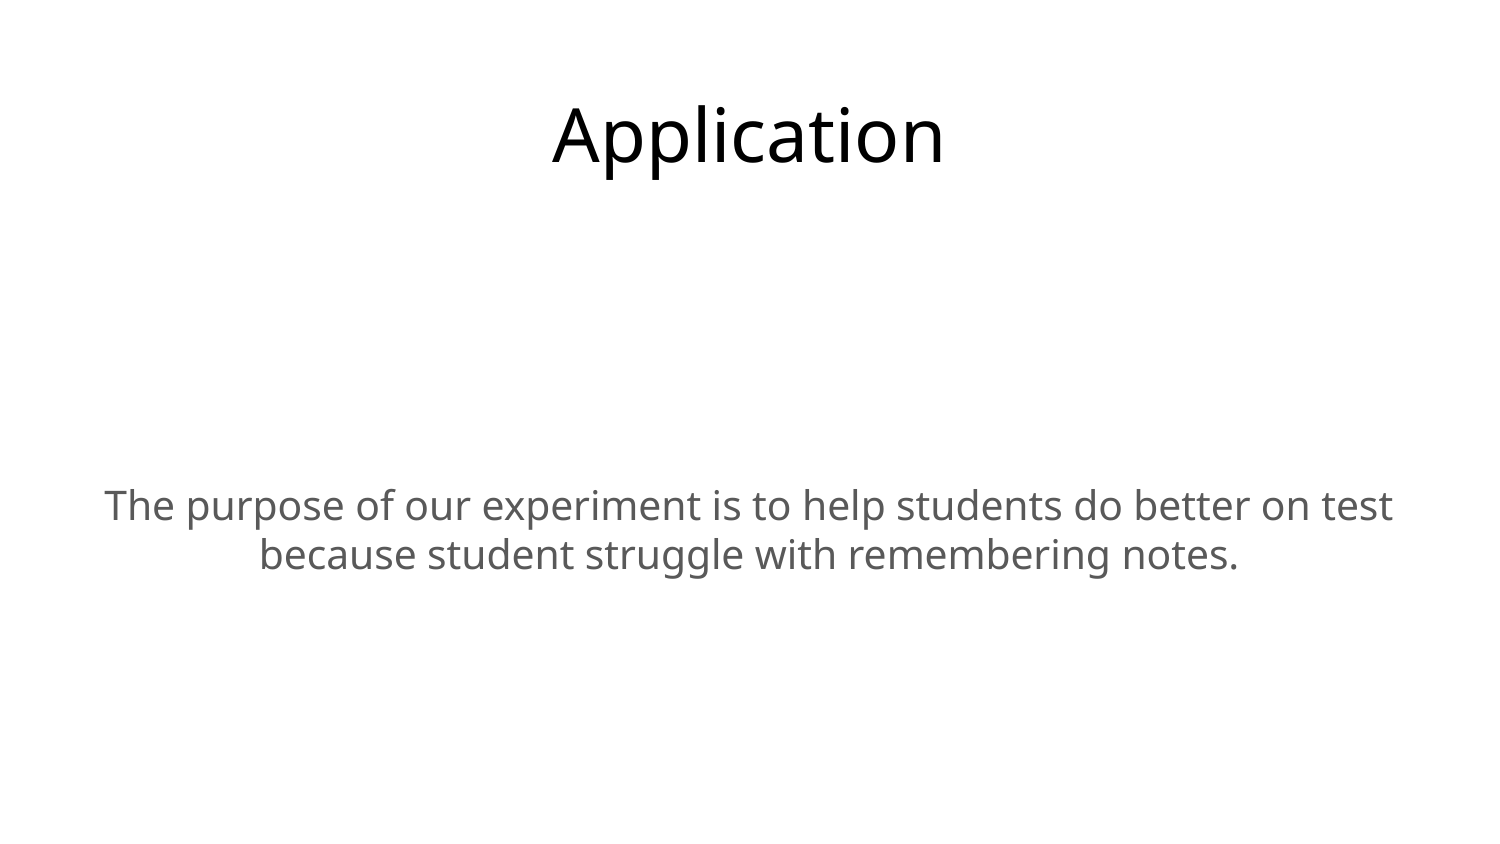

# Application
The purpose of our experiment is to help students do better on test because student struggle with remembering notes.